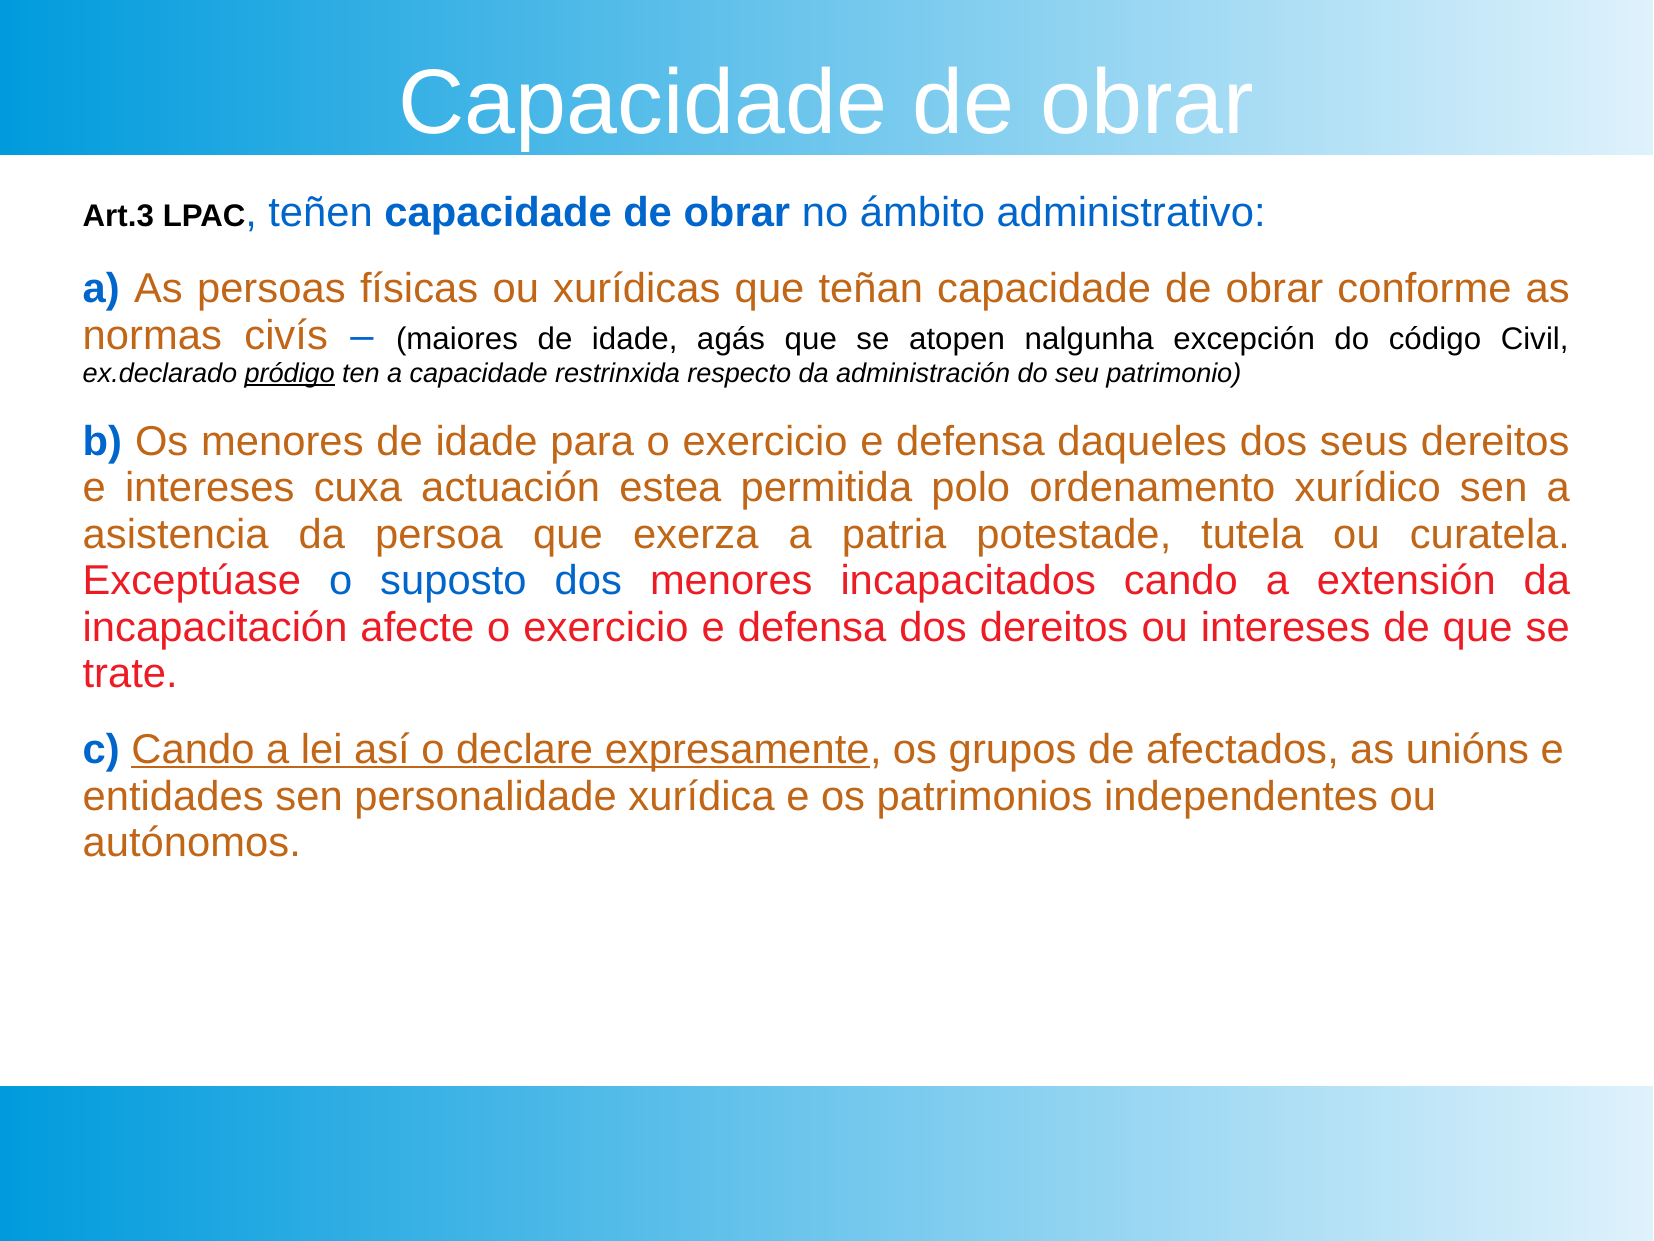

# Capacidade de obrar
Art.3 LPAC, teñen capacidade de obrar no ámbito administrativo:
a) As persoas físicas ou xurídicas que teñan capacidade de obrar conforme as normas civís – (maiores de idade, agás que se atopen nalgunha excepción do código Civil, ex.declarado pródigo ten a capacidade restrinxida respecto da administración do seu patrimonio)
b) Os menores de idade para o exercicio e defensa daqueles dos seus dereitos e intereses cuxa actuación estea permitida polo ordenamento xurídico sen a asistencia da persoa que exerza a patria potestade, tutela ou curatela. Exceptúase o suposto dos menores incapacitados cando a extensión da incapacitación afecte o exercicio e defensa dos dereitos ou intereses de que se trate.
c) Cando a lei así o declare expresamente, os grupos de afectados, as unións e entidades sen personalidade xurídica e os patrimonios independentes ou autónomos.